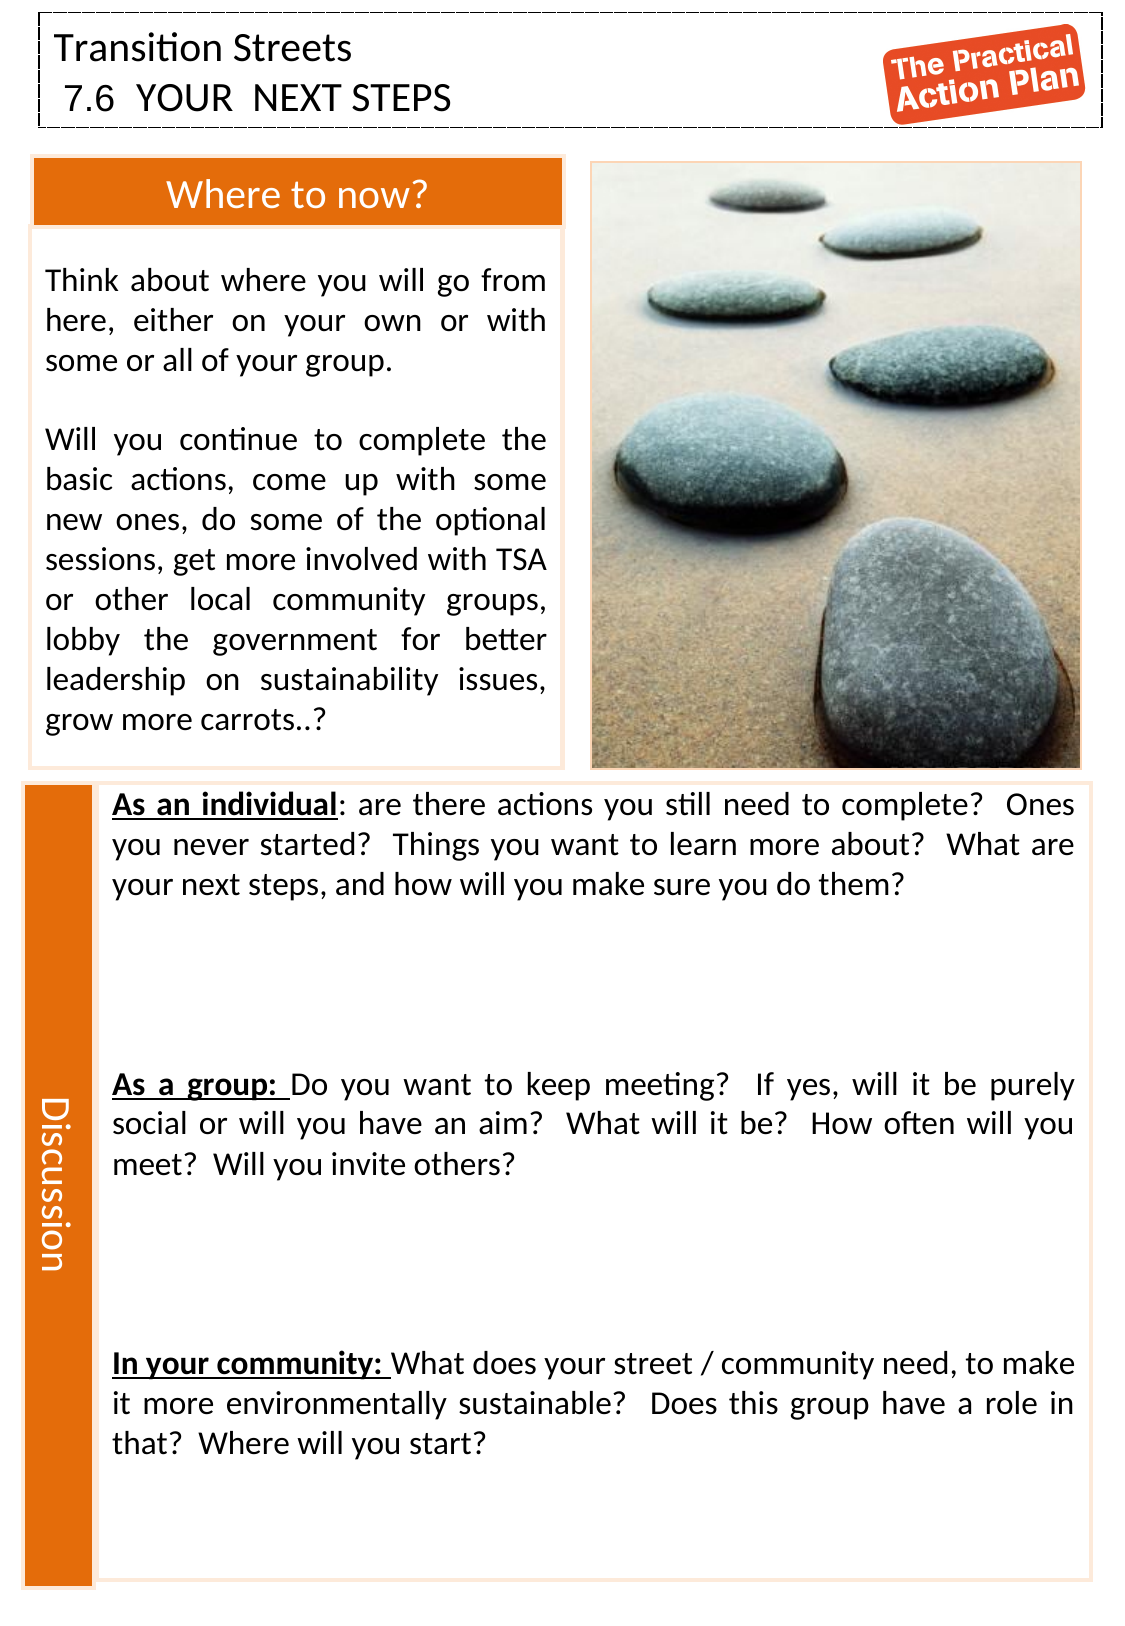

7.6 YOUR NEXT STEPS
Where to now?
Think about where you will go from here, either on your own or with some or all of your group.
Will you continue to complete the basic actions, come up with some new ones, do some of the optional sessions, get more involved with TSA or other local community groups, lobby the government for better leadership on sustainability issues, grow more carrots..?
Discussion
As an individual: are there actions you still need to complete? Ones you never started? Things you want to learn more about? What are your next steps, and how will you make sure you do them?
As a group: Do you want to keep meeting? If yes, will it be purely social or will you have an aim? What will it be? How often will you meet? Will you invite others?
In your community: What does your street / community need, to make it more environmentally sustainable? Does this group have a role in that? Where will you start?